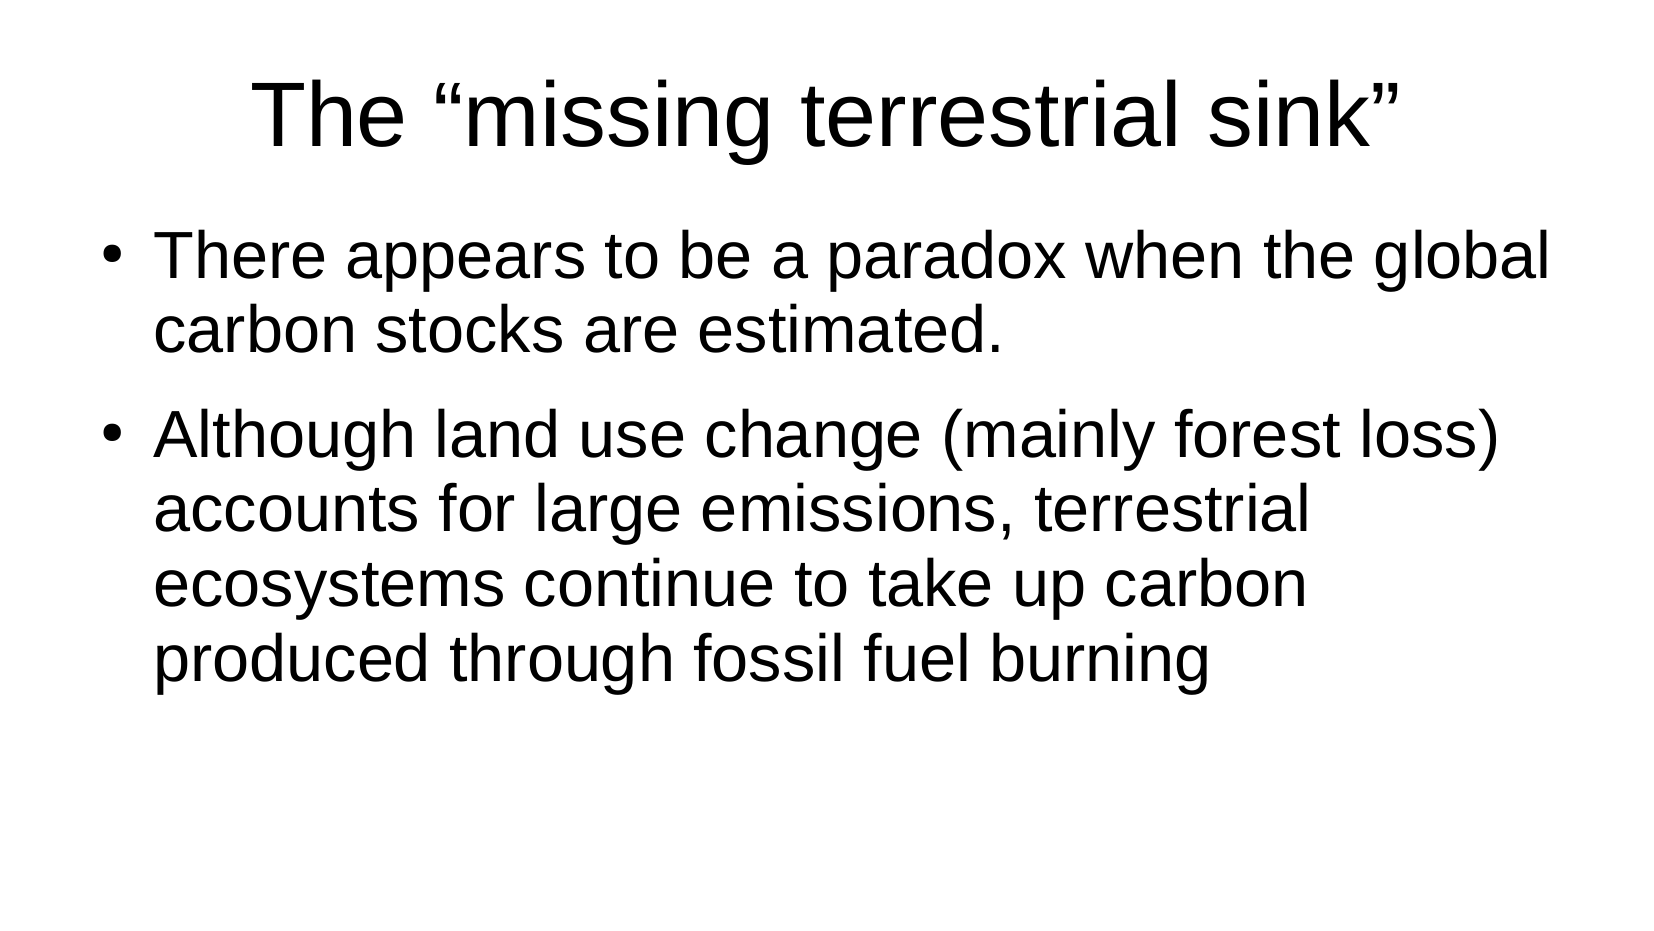

# The “missing terrestrial sink”
There appears to be a paradox when the global carbon stocks are estimated.
Although land use change (mainly forest loss) accounts for large emissions, terrestrial ecosystems continue to take up carbon produced through fossil fuel burning